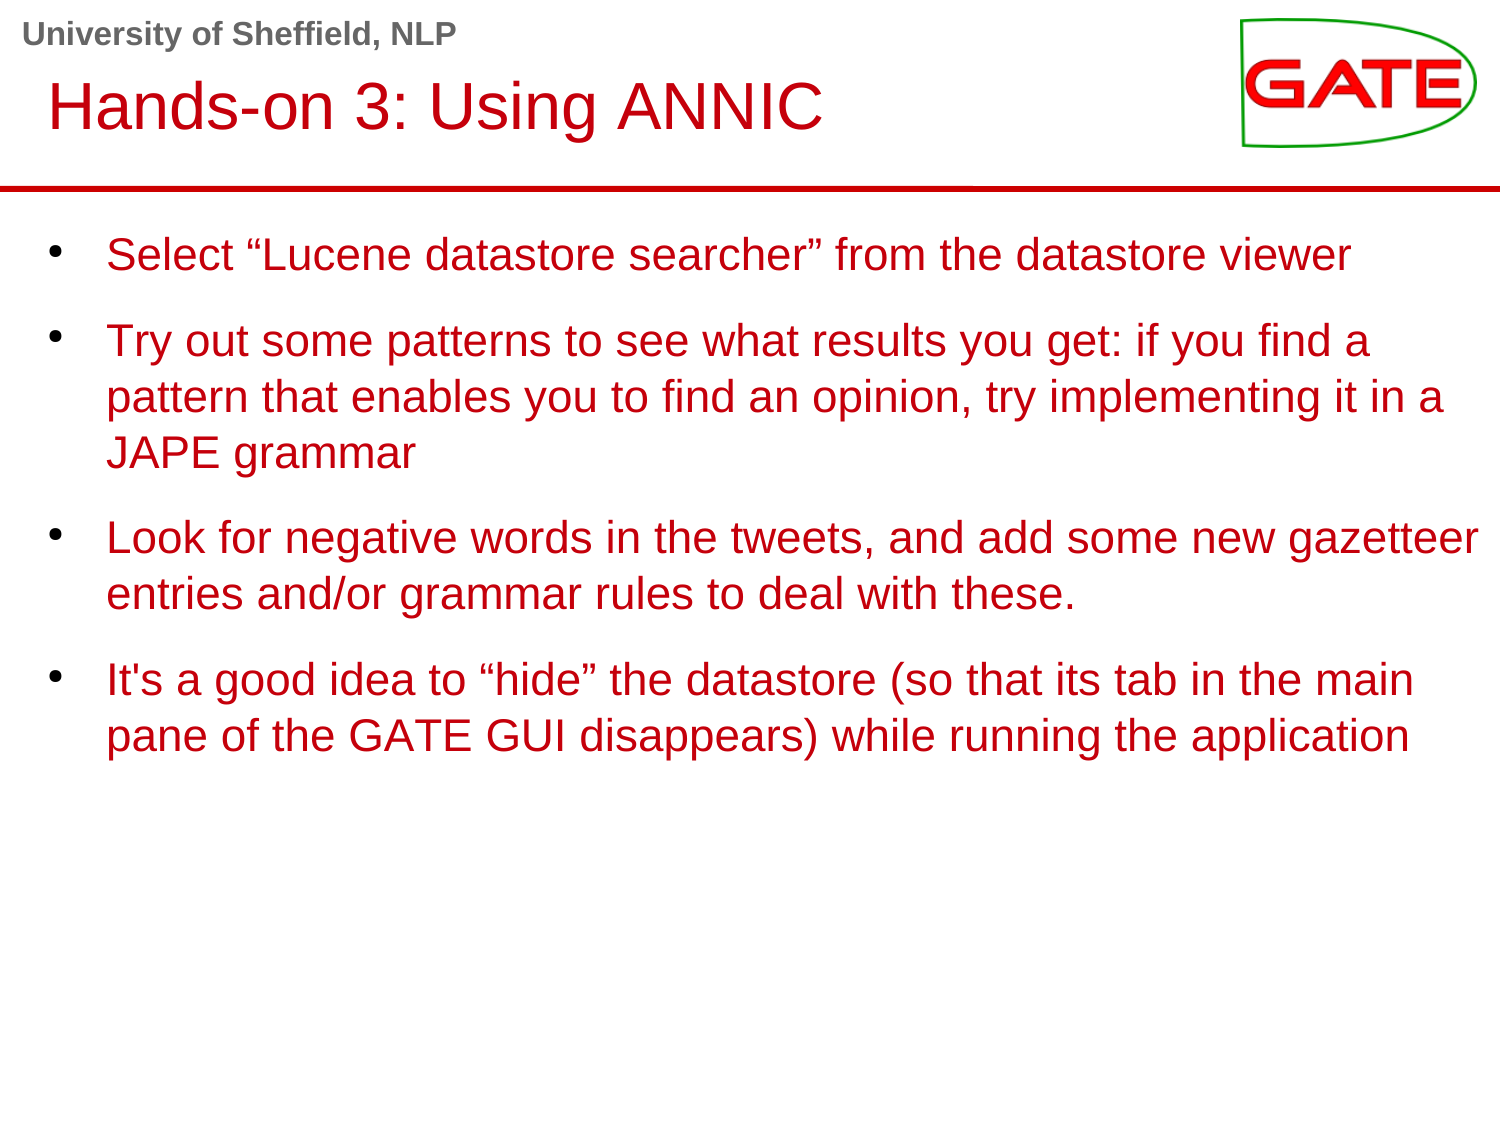

# Hands-on 3: Using ANNIC
Select “Lucene datastore searcher” from the datastore viewer
Try out some patterns to see what results you get: if you find a pattern that enables you to find an opinion, try implementing it in a JAPE grammar
Look for negative words in the tweets, and add some new gazetteer entries and/or grammar rules to deal with these.
It's a good idea to “hide” the datastore (so that its tab in the main pane of the GATE GUI disappears) while running the application